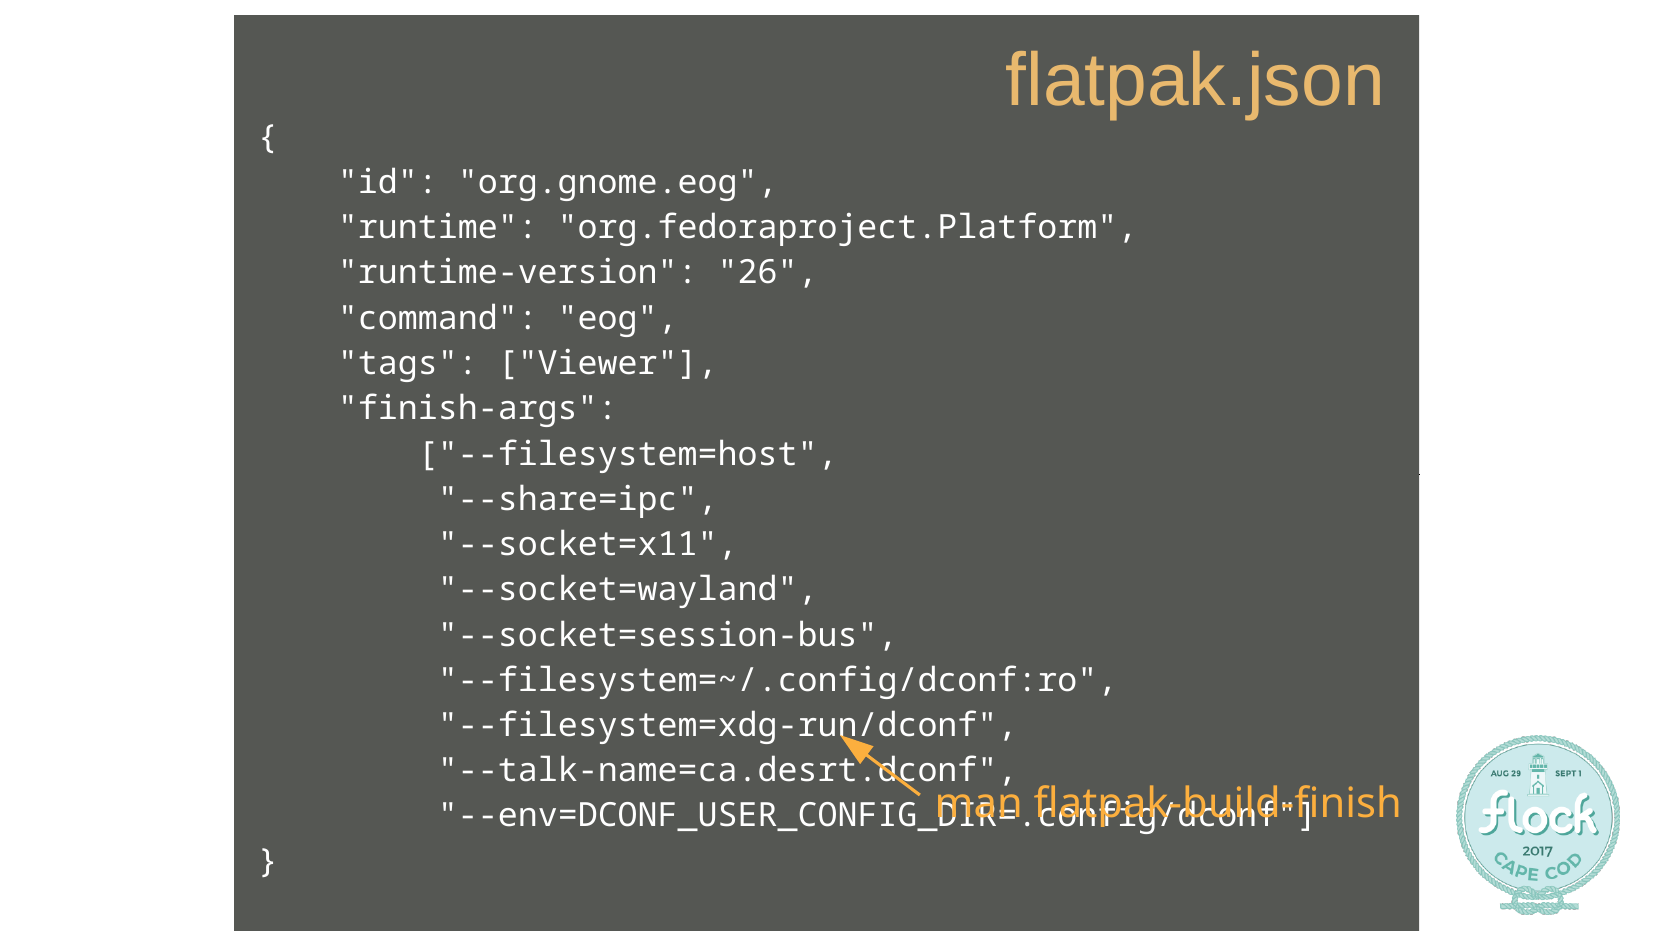

{
 "id": "org.gnome.eog",
 "runtime": "org.fedoraproject.Platform",
 "runtime-version": "26",
 "command": "eog",
 "tags": ["Viewer"],
 "finish-args":
 ["--filesystem=host",
 "--share=ipc",
 "--socket=x11",
 "--socket=wayland",
 "--socket=session-bus",
 "--filesystem=~/.config/dconf:ro",
 "--filesystem=xdg-run/dconf",
 "--talk-name=ca.desrt.dconf",
 "--env=DCONF_USER_CONFIG_DIR=.config/dconf"]
}
flatpak.json
man flatpak-build-finish